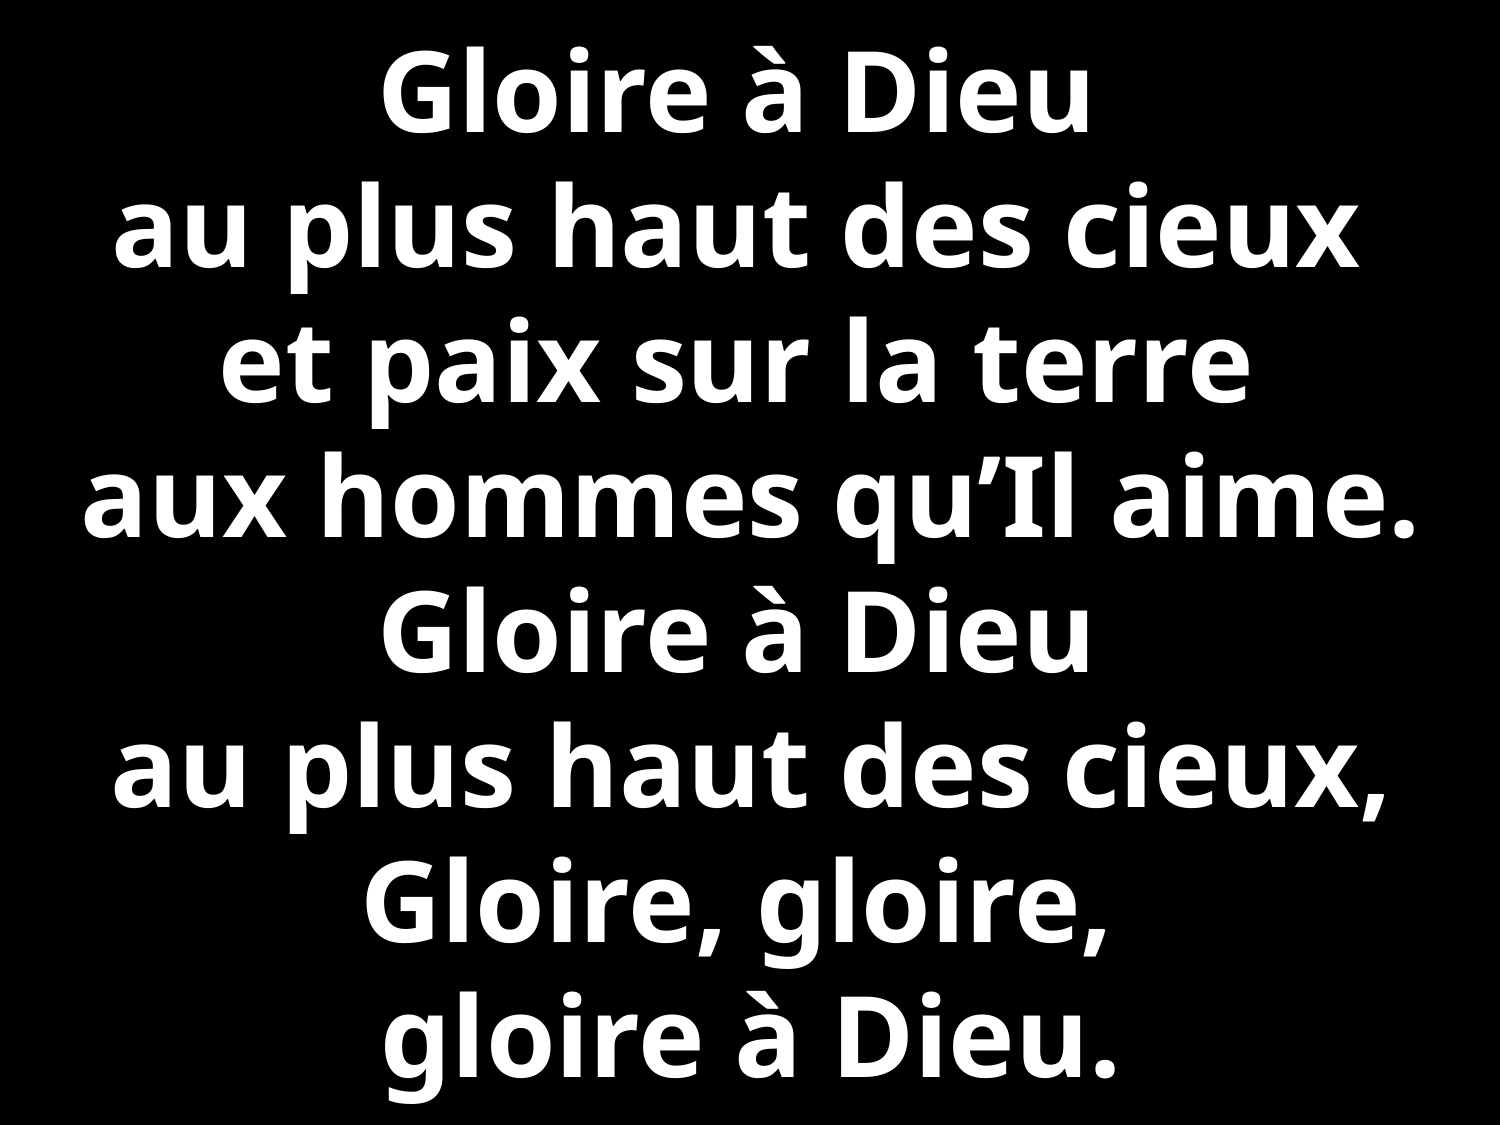

# Gloire à Dieu
au plus haut des cieux
et paix sur la terre
aux hommes qu’Il aime. Gloire à Dieu
au plus haut des cieux,
Gloire, gloire,
gloire à Dieu.